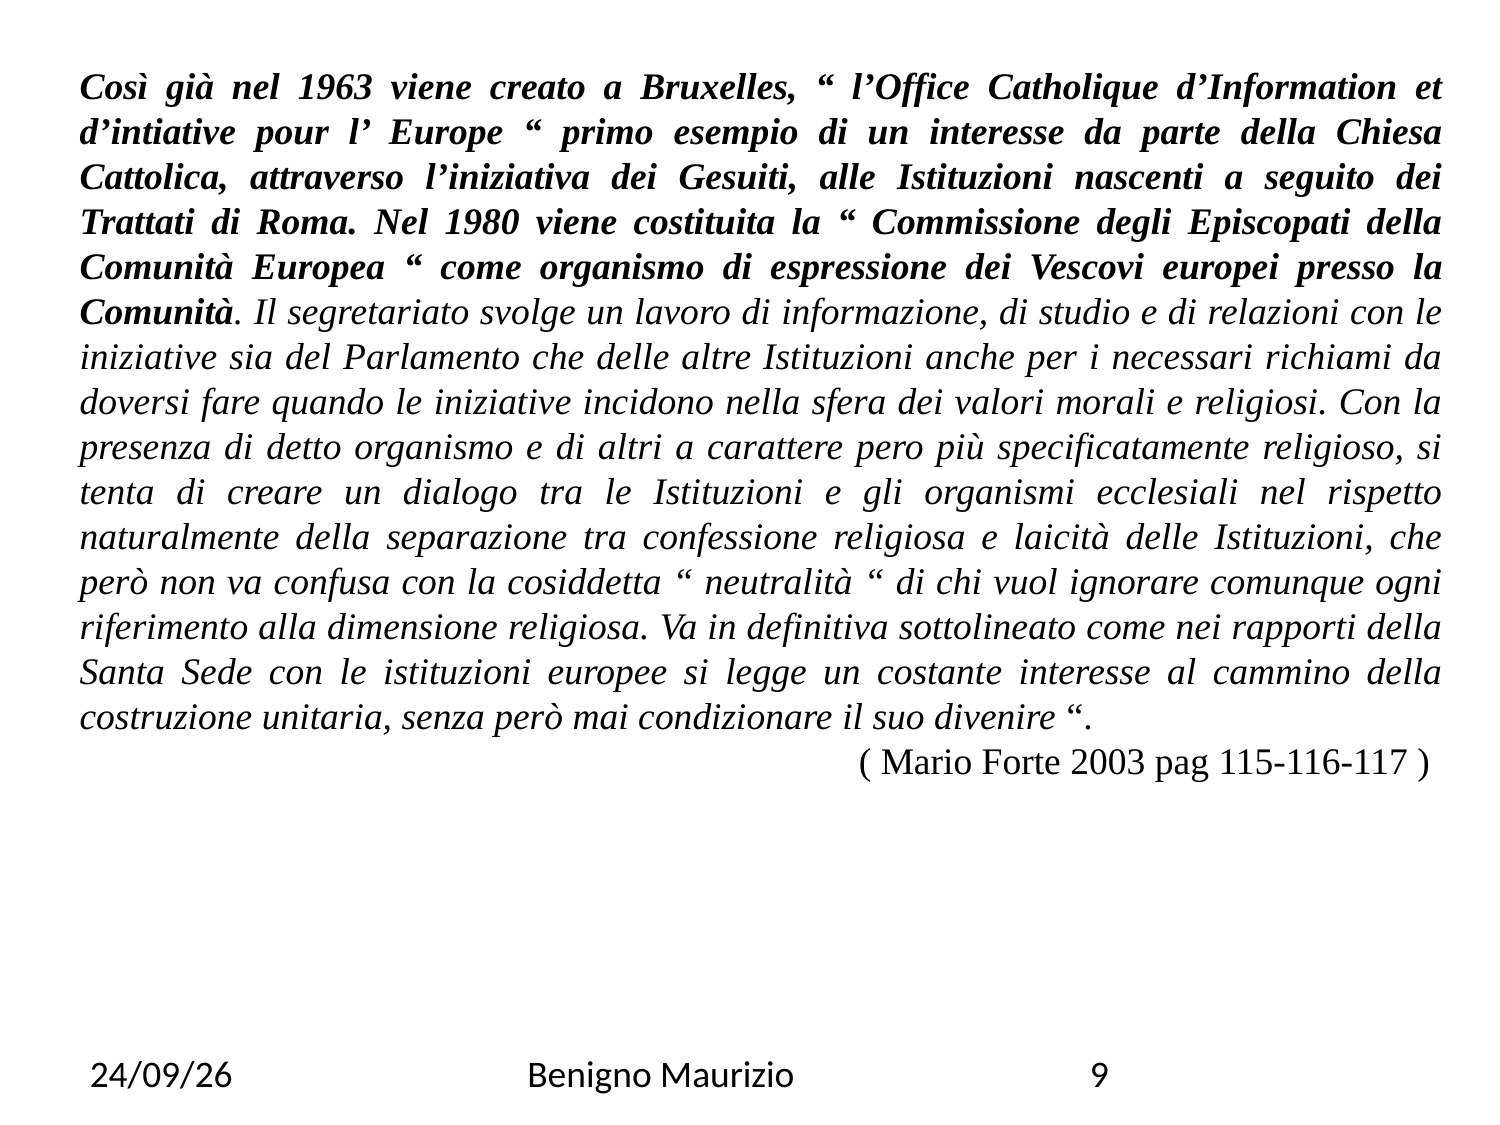

Così già nel 1963 viene creato a Bruxelles, “ l’Office Catholique d’Information et d’intiative pour l’ Europe “ primo esempio di un interesse da parte della Chiesa Cattolica, attraverso l’iniziativa dei Gesuiti, alle Istituzioni nascenti a seguito dei Trattati di Roma. Nel 1980 viene costituita la “ Commissione degli Episcopati della Comunità Europea “ come organismo di espressione dei Vescovi europei presso la Comunità. Il segretariato svolge un lavoro di informazione, di studio e di relazioni con le iniziative sia del Parlamento che delle altre Istituzioni anche per i necessari richiami da doversi fare quando le iniziative incidono nella sfera dei valori morali e religiosi. Con la presenza di detto organismo e di altri a carattere pero più specificatamente religioso, si tenta di creare un dialogo tra le Istituzioni e gli organismi ecclesiali nel rispetto naturalmente della separazione tra confessione religiosa e laicità delle Istituzioni, che però non va confusa con la cosiddetta “ neutralità “ di chi vuol ignorare comunque ogni riferimento alla dimensione religiosa. Va in definitiva sottolineato come nei rapporti della Santa Sede con le istituzioni europee si legge un costante interesse al cammino della costruzione unitaria, senza però mai condizionare il suo divenire “.
 ( Mario Forte 2003 pag 115-116-117 )
Benigno Maurizio